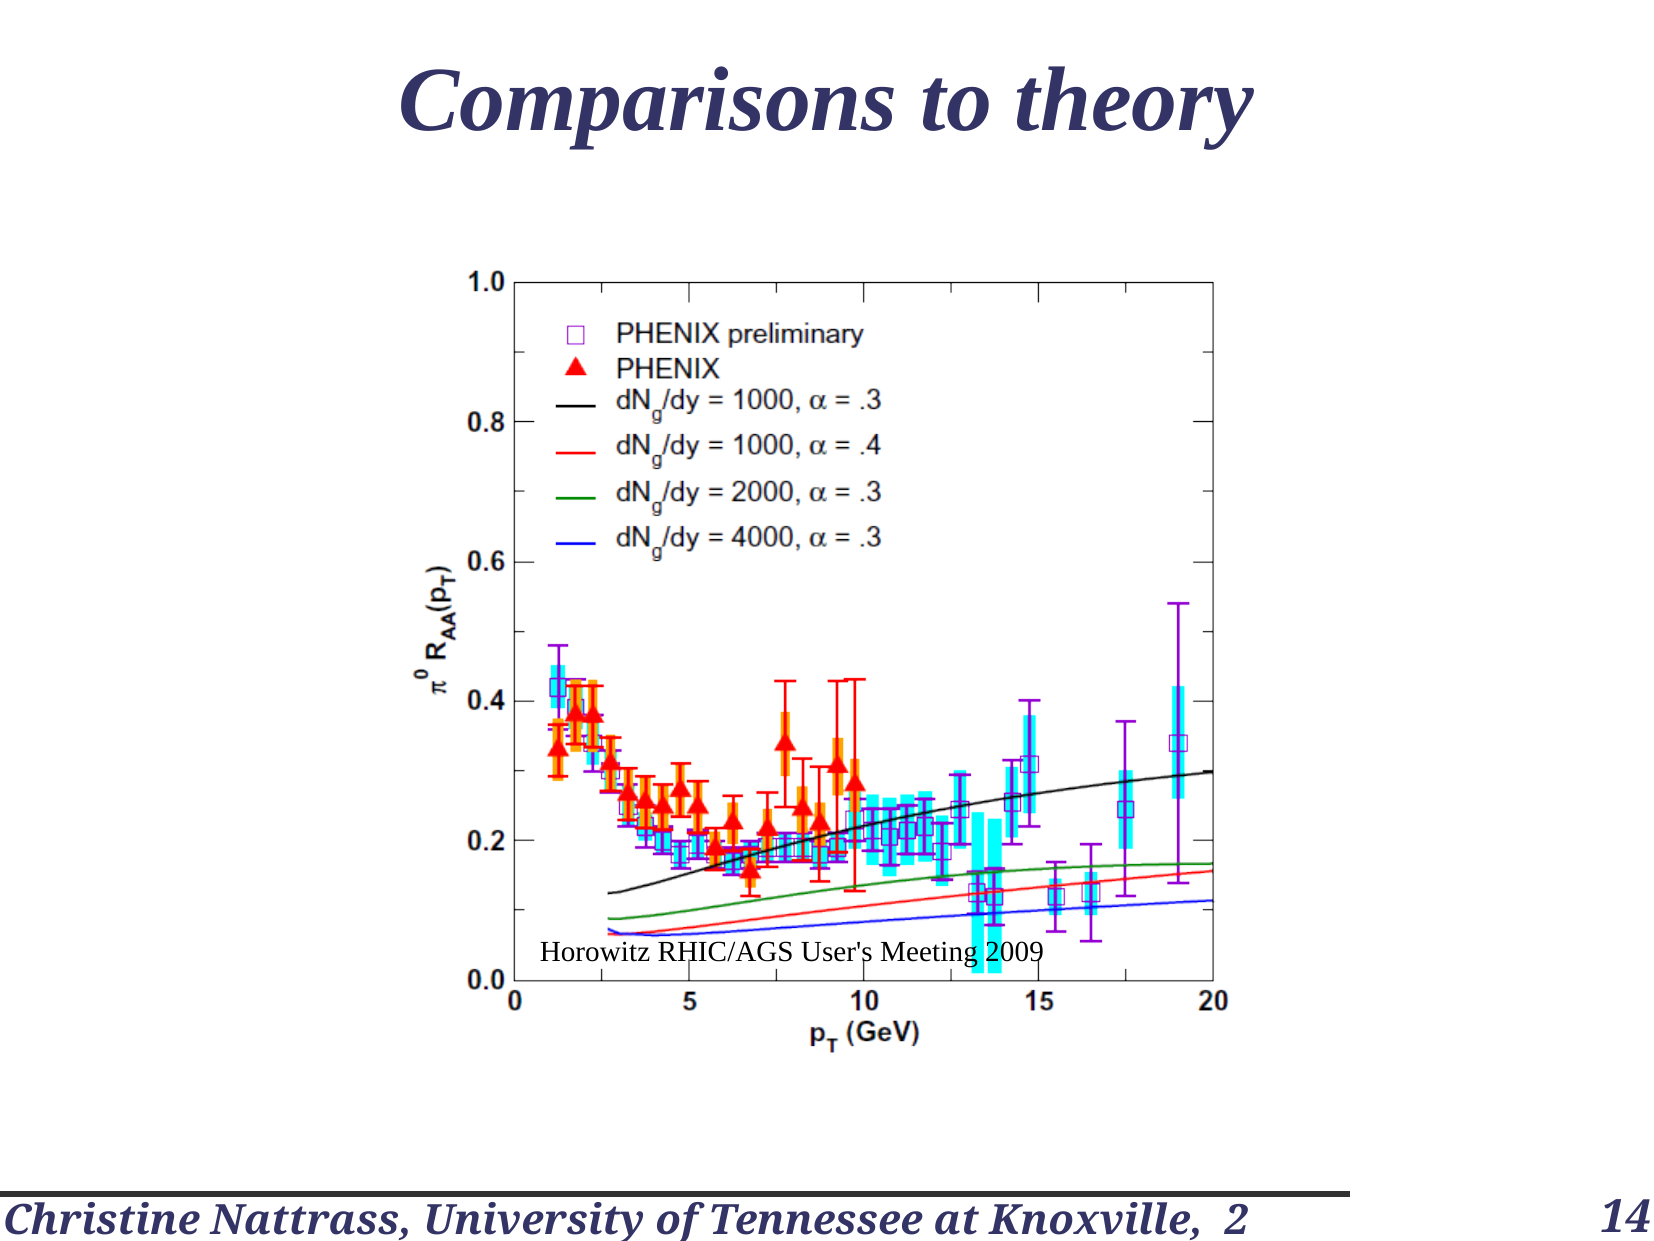

# Comparisons to theory
Horowitz RHIC/AGS User's Meeting 2009